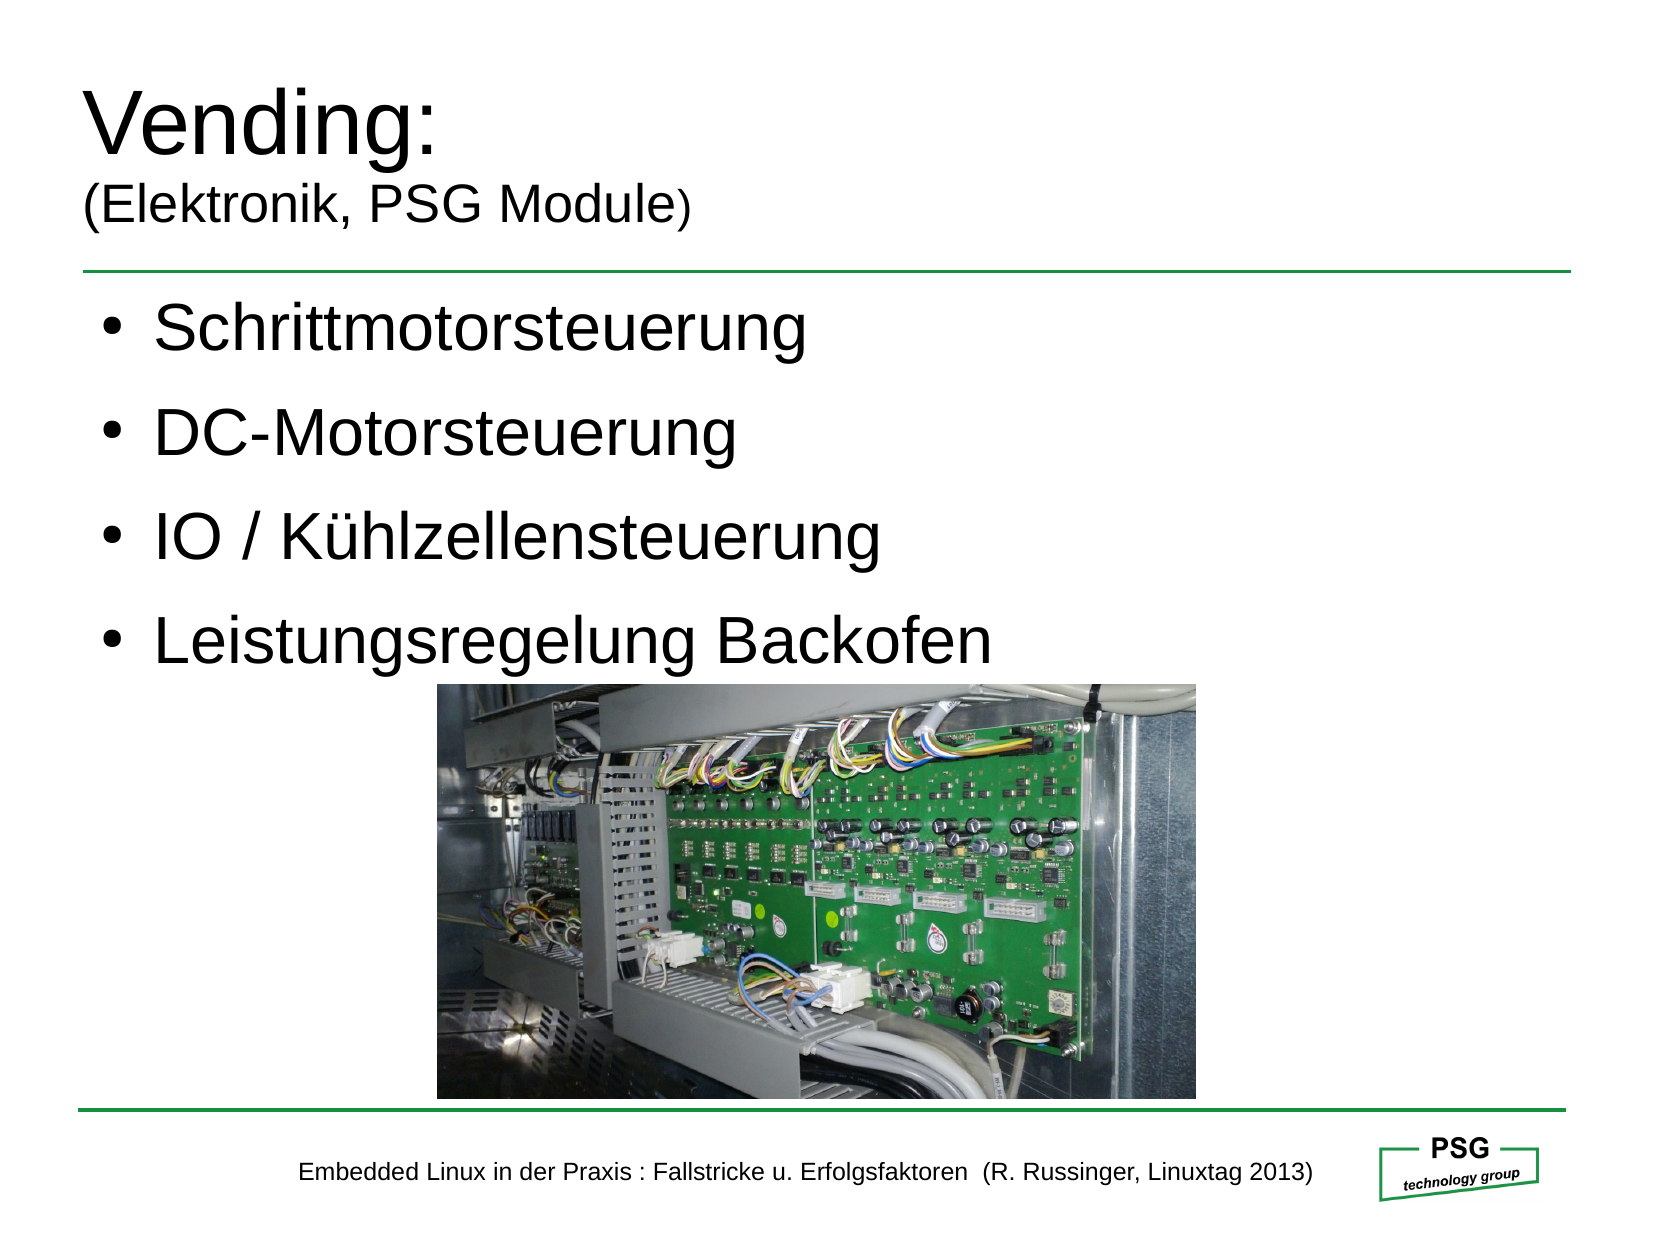

# Vending: (Elektronik, PSG Module)
Schrittmotorsteuerung
DC-Motorsteuerung
IO / Kühlzellensteuerung
Leistungsregelung Backofen